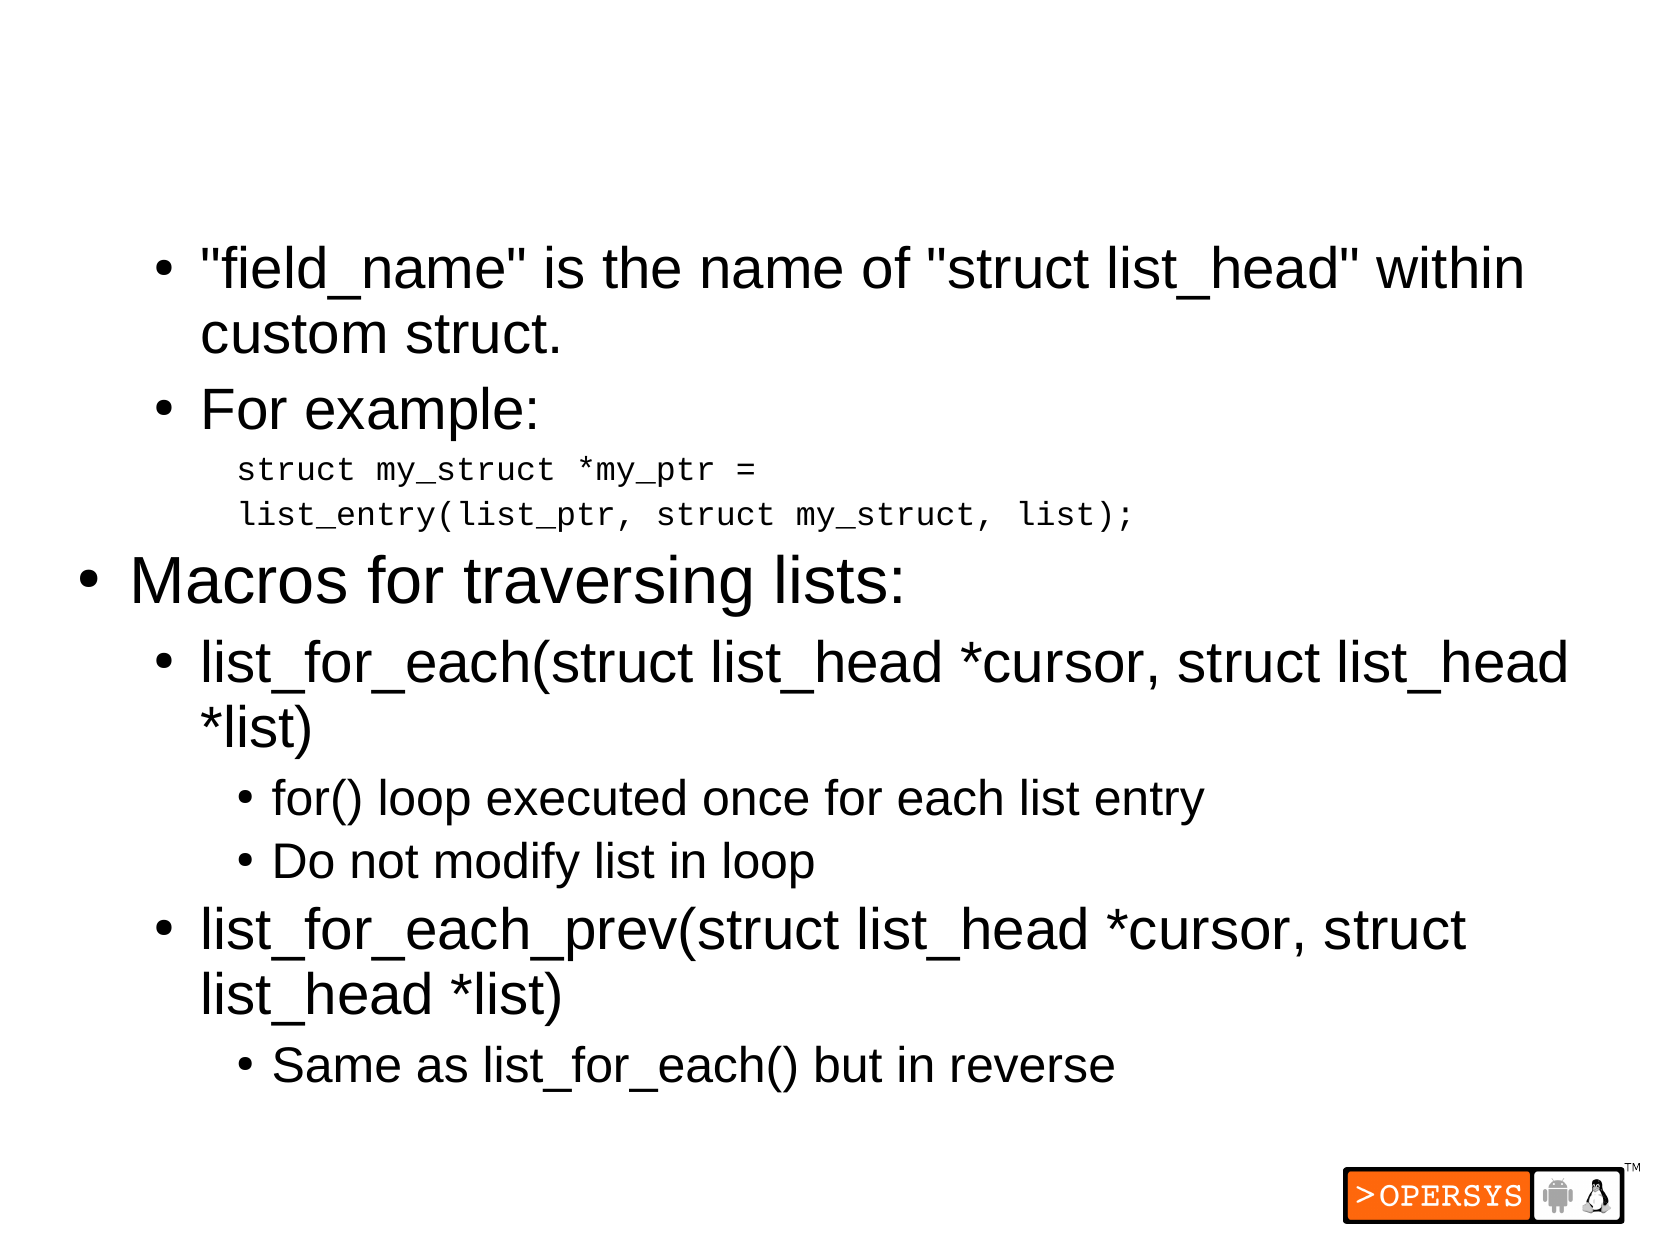

# "field_name" is the name of "struct list_head" within custom struct.
For example:
struct my_struct *my_ptr =
list_entry(list_ptr, struct my_struct, list);
Macros for traversing lists:
list_for_each(struct list_head *cursor, struct list_head *list)
for() loop executed once for each list entry
Do not modify list in loop
list_for_each_prev(struct list_head *cursor, struct list_head *list)
Same as list_for_each() but in reverse